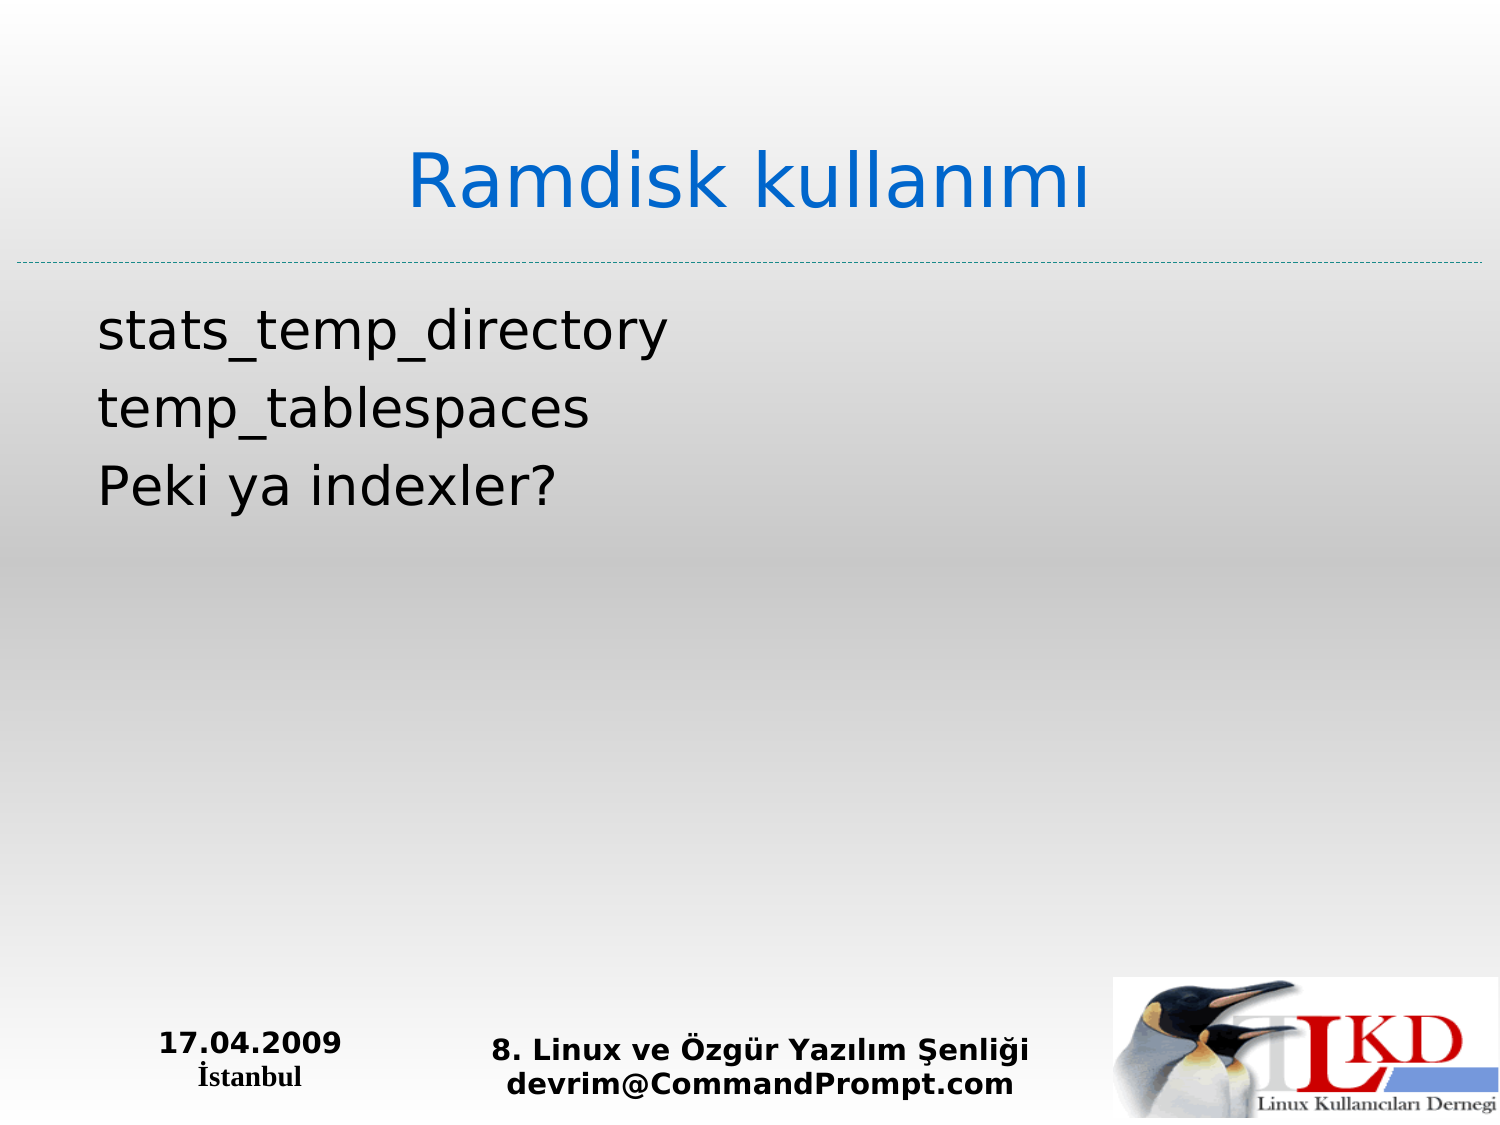

# Ramdisk kullanımı
stats_temp_directory
temp_tablespaces
Peki ya indexler?